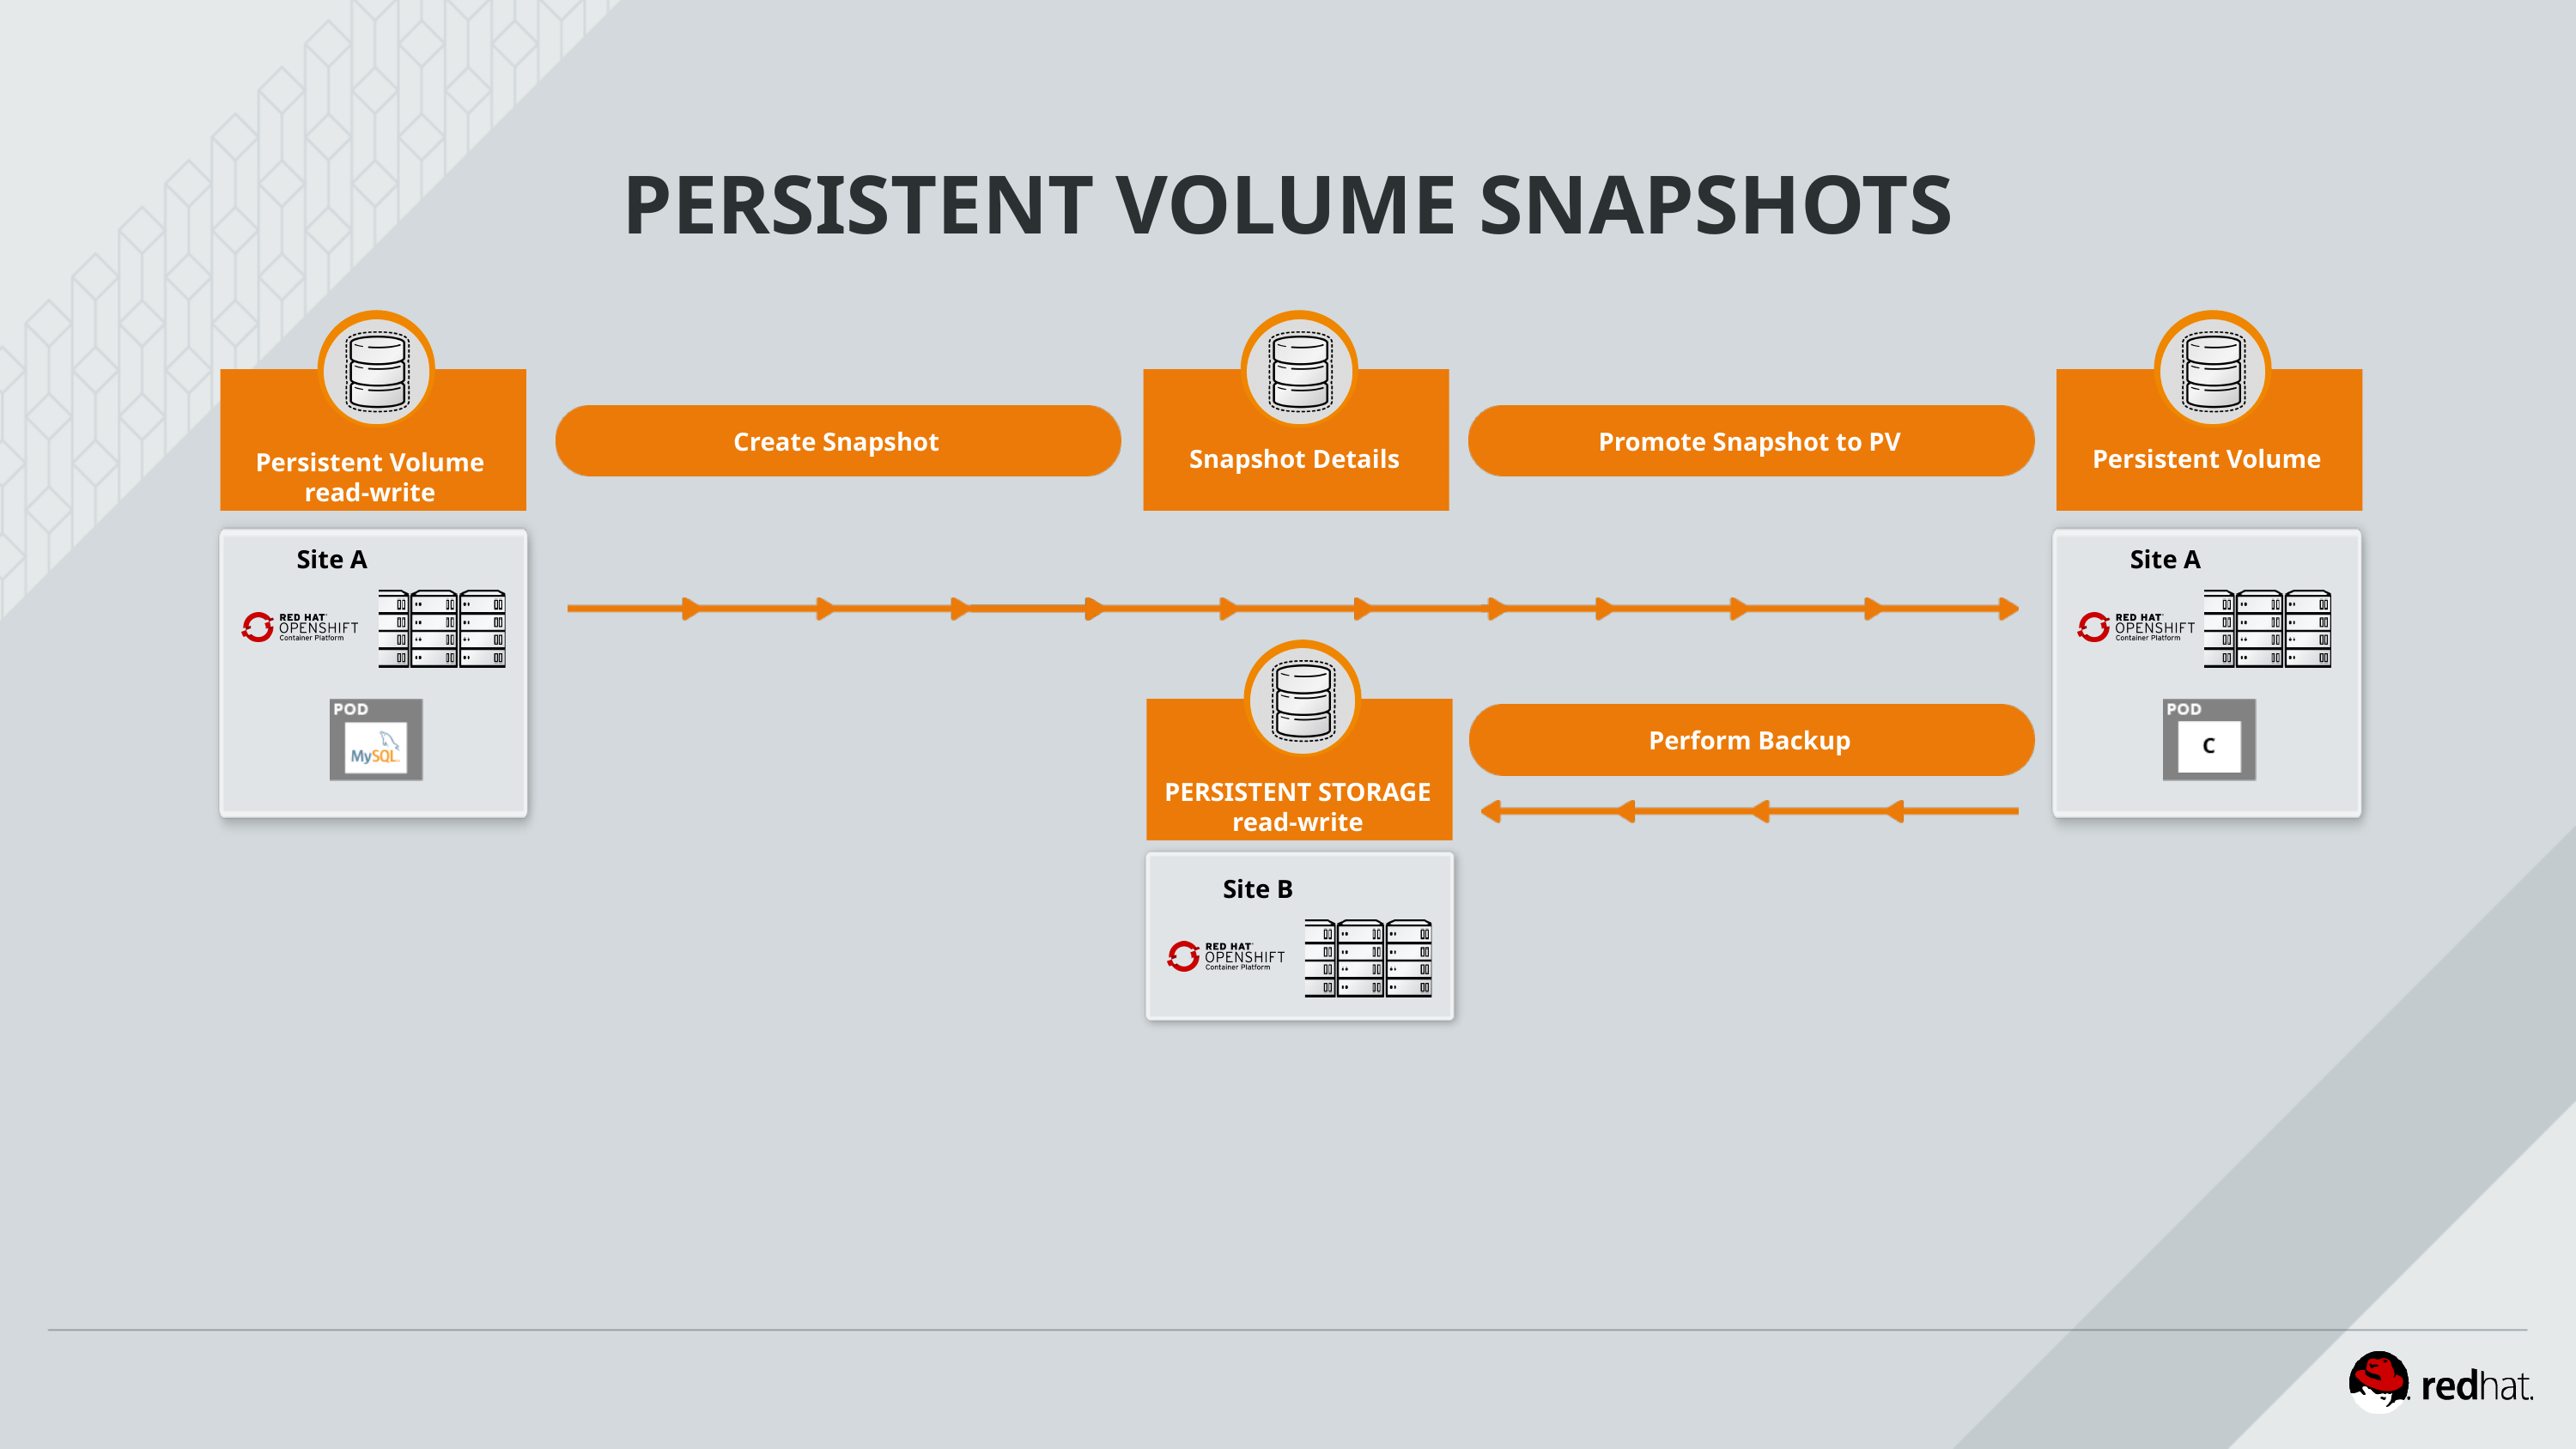

PERSISTENT VOLUME SNAPSHOTS
Create Snapshot
Promote Snapshot to PV
Persistent Volume
Snapshot Details
Persistent Volume
read-write
Site A
Site A
Perform Backup
PERSISTENT STORAGE
read-write
Site B